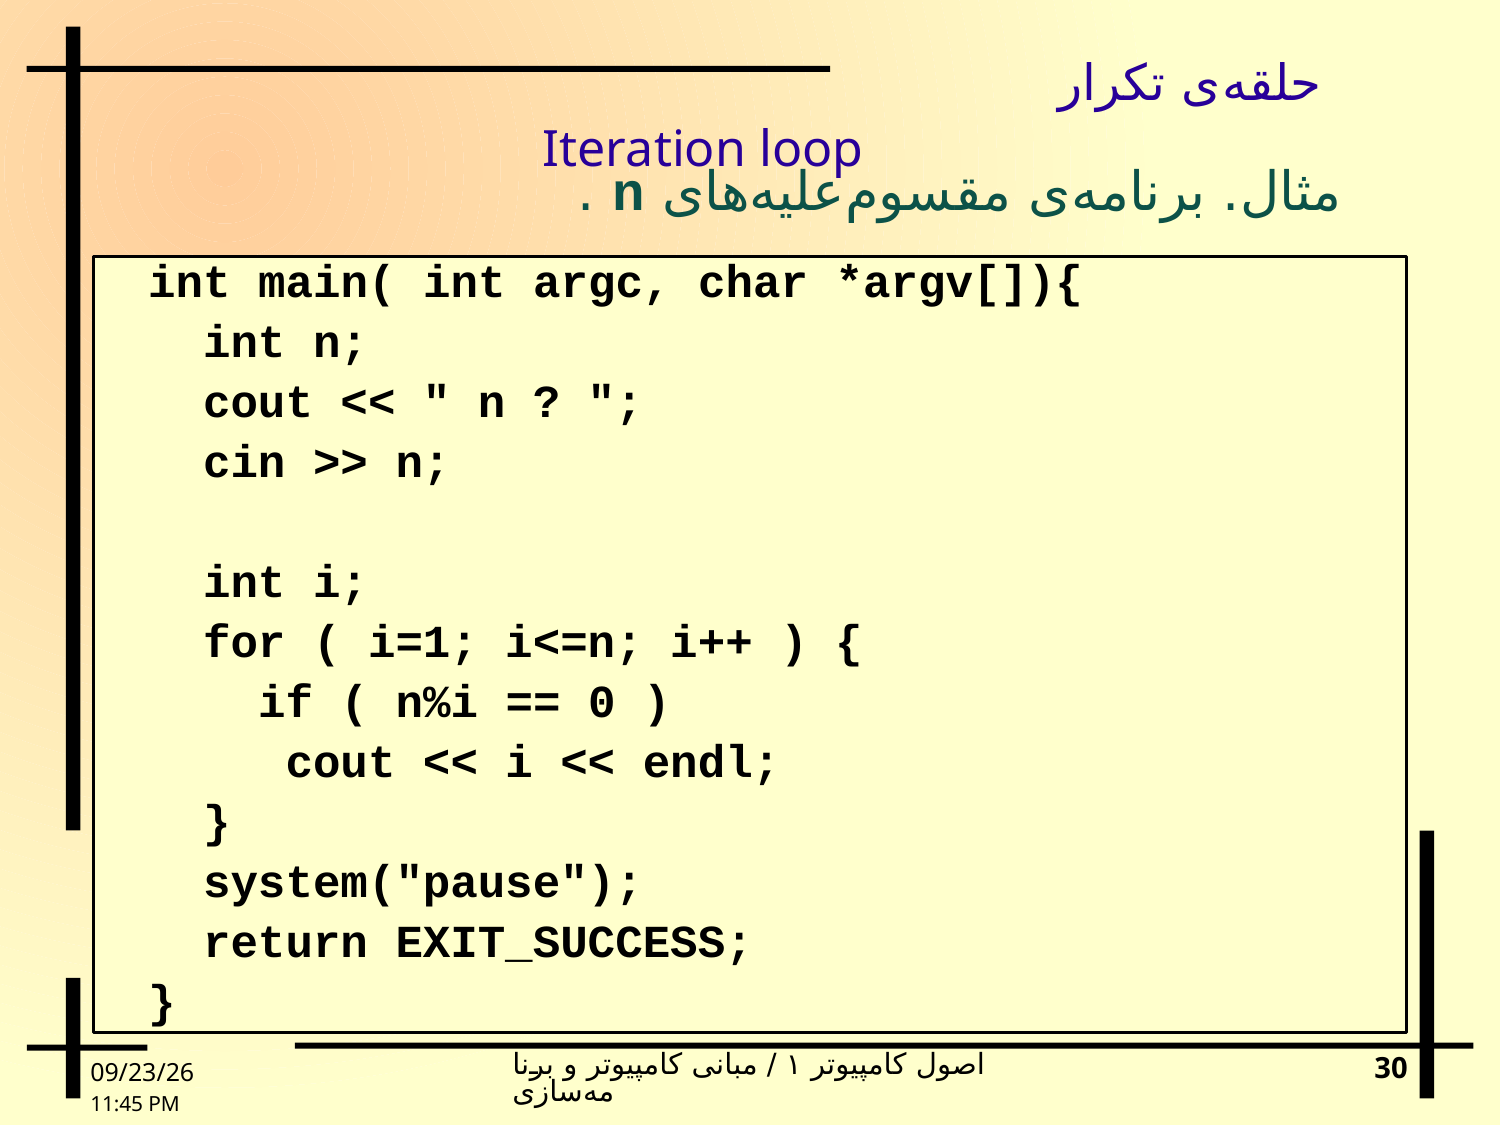

حلقه‌ی تکرار Iteration loop
مثال. برنامه‌ی مقسوم‌علیه‌های n .
# int main( int argc, char *argv[]){
 int n;
 cout << " n ? ";
 cin >> n;
 int i;
 for ( i=1; i<=n; i++ ) {
 if ( n%i == 0 )
 cout << i << endl;
 }
 system("pause");
 return EXIT_SUCCESS;
}
اصول کامپیوتر ۱ / مبانی کامپیوتر و برنامه‌سازی
30